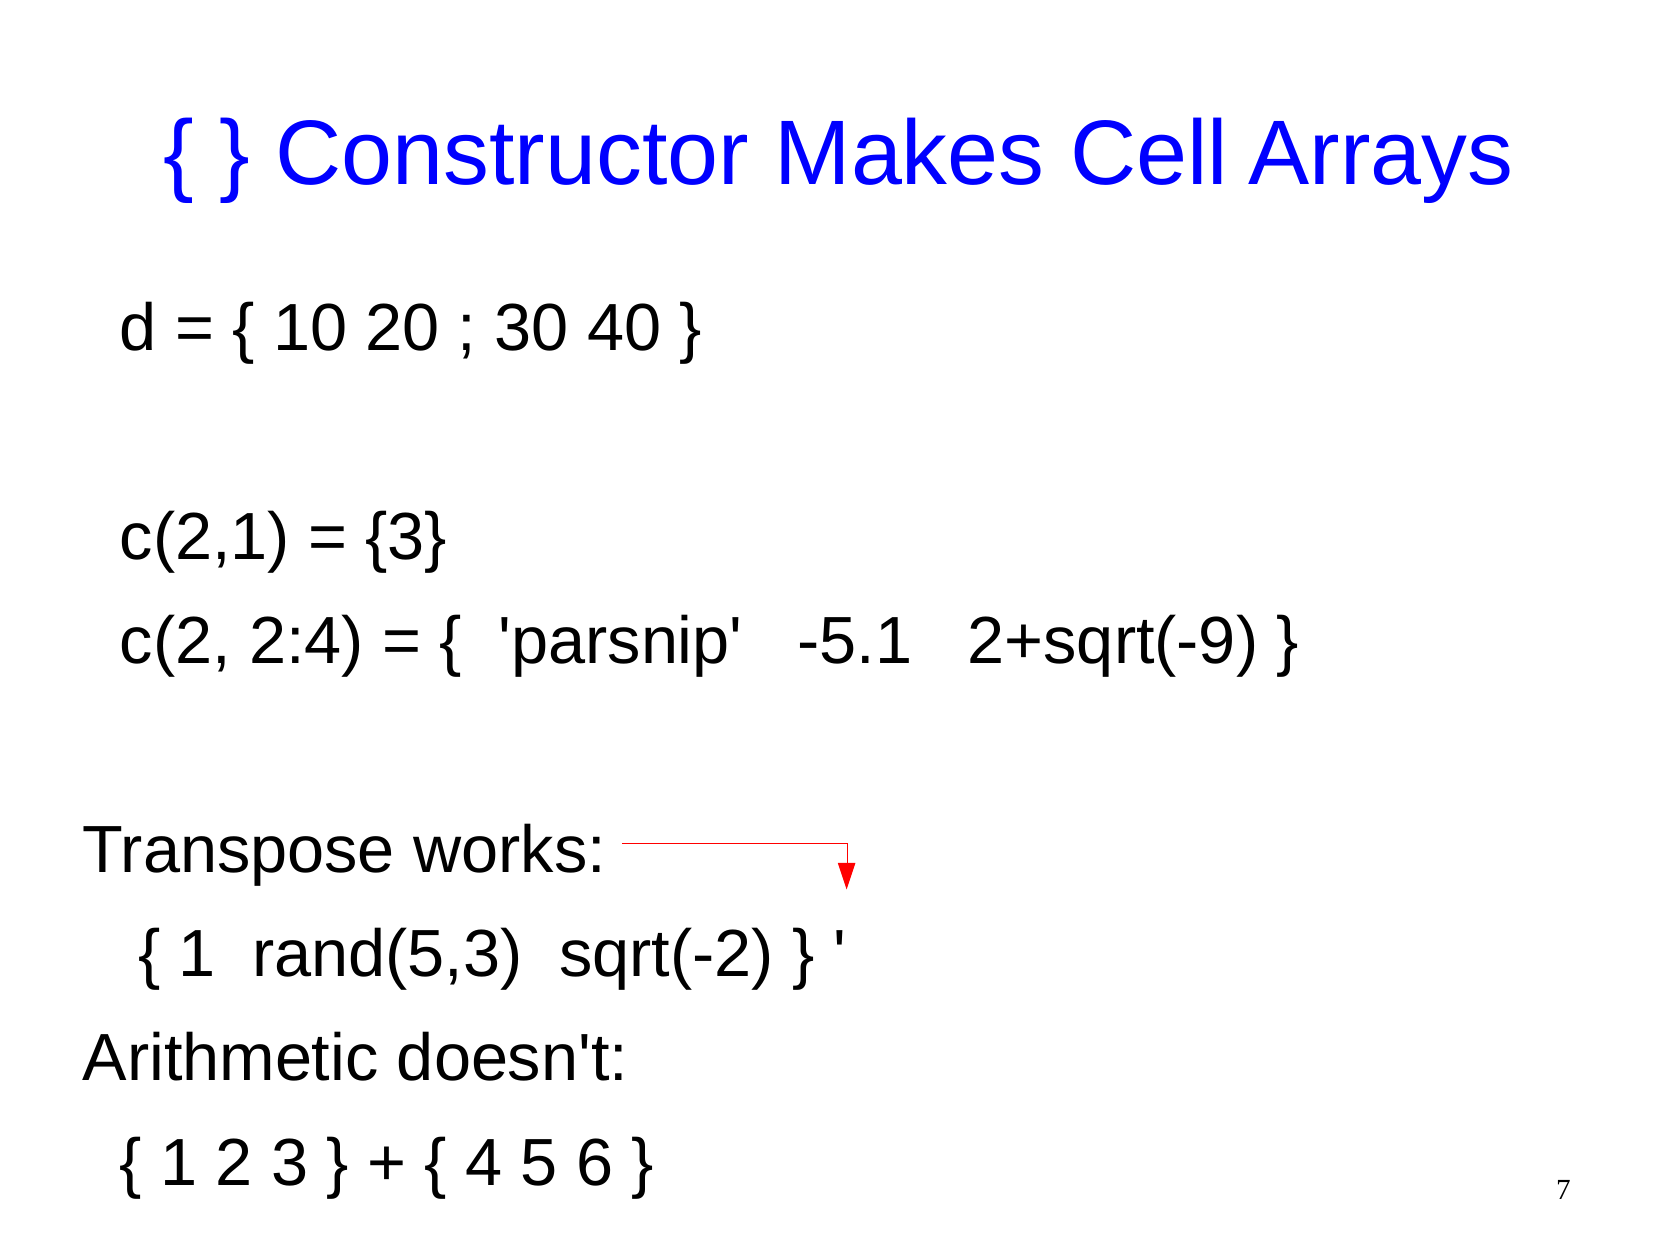

# { } Constructor Makes Cell Arrays
 d = { 10 20 ; 30 40 }
 c(2,1) = {3}
 c(2, 2:4) = { 'parsnip' -5.1 2+sqrt(-9) }
Transpose works:
 { 1 rand(5,3) sqrt(-2) } '
Arithmetic doesn't:
 { 1 2 3 } + { 4 5 6 }
7